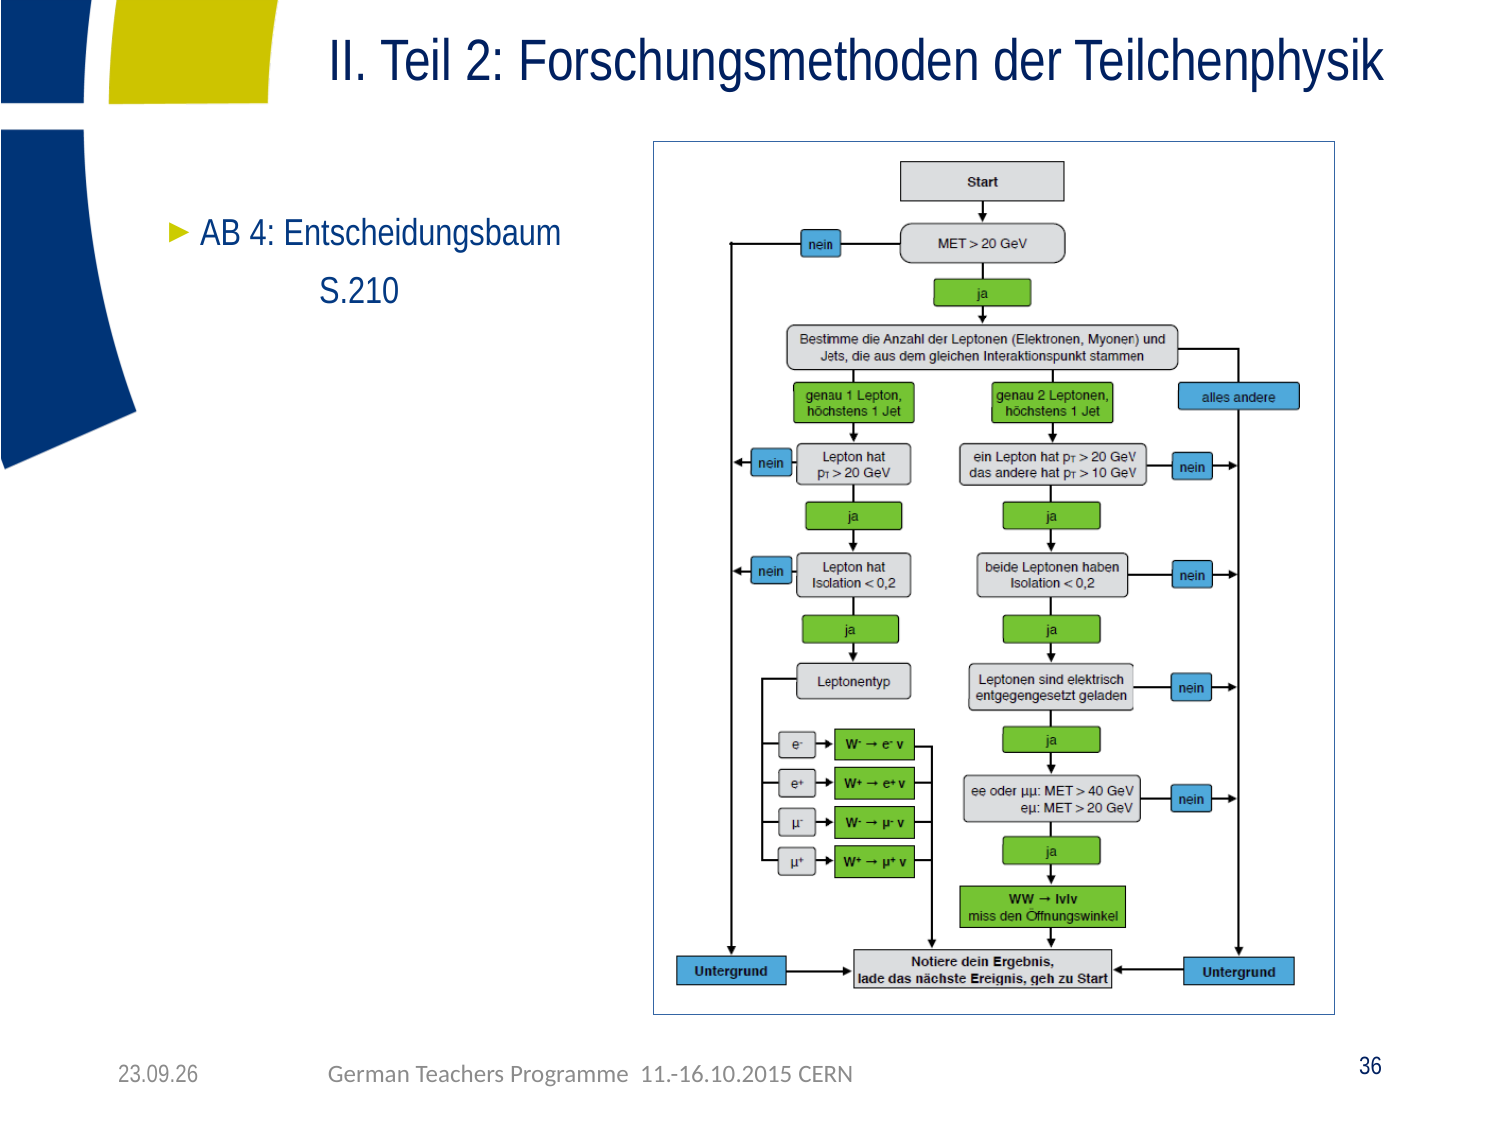

II. Teil 2: Forschungsmethoden der Teilchenphysik
# AB 4: Entscheidungsbaum
 S.210
German Teachers Programme 11.-16.10.2015 CERN